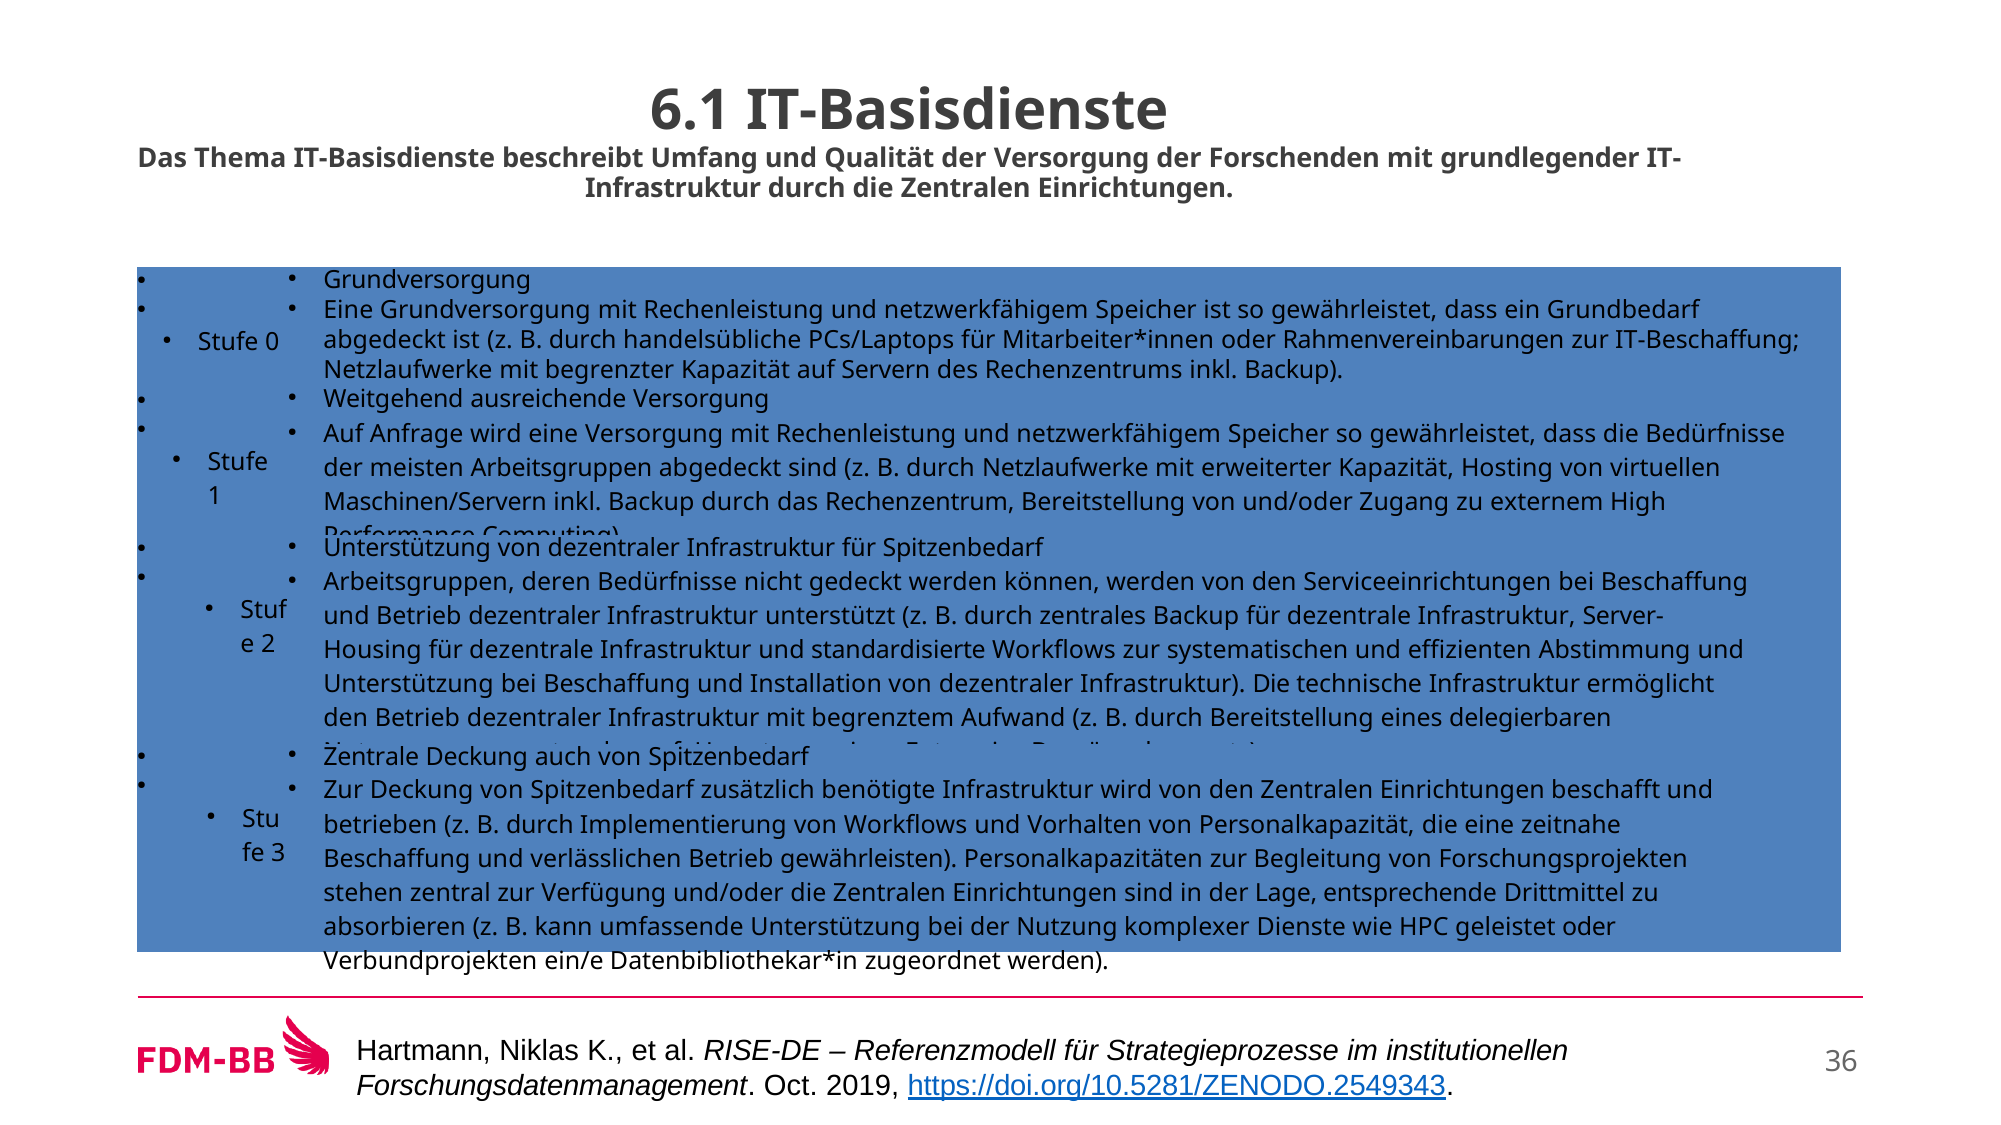

# 6.1 IT-Basisdienste
Das Thema IT-Basisdienste beschreibt Umfang und Qualität der Versorgung der Forschenden mit grundlegender IT-Infrastruktur durch die Zentralen Einrichtungen.
| Stufe 0 | Grundversorgung |
| --- | --- |
| | Eine Grundversorgung mit Rechenleistung und netzwerkfähigem Speicher ist so gewährleistet, dass ein Grundbedarf abgedeckt ist (z. B. durch handelsübliche PCs/Laptops für Mitarbeiter\*innen oder Rahmenvereinbarungen zur IT-Beschaffung; Netzlaufwerke mit begrenzter Kapazität auf Servern des Rechenzentrums inkl. Backup). |
| Stufe 1 | Weitgehend ausreichende Versorgung |
| | Auf Anfrage wird eine Versorgung mit Rechenleistung und netzwerkfähigem Speicher so gewährleistet, dass die Bedürfnisse der meisten Arbeitsgruppen abgedeckt sind (z. B. durch Netzlaufwerke mit erweiterter Kapazität, Hosting von virtuellen Maschinen/Servern inkl. Backup durch das Rechenzentrum, Bereitstellung von und/oder Zugang zu externem High Performance Computing). |
| Stufe 2 | Unterstützung von dezentraler Infrastruktur für Spitzenbedarf |
| | Arbeitsgruppen, deren Bedürfnisse nicht gedeckt werden können, werden von den Serviceeinrichtungen bei Beschaffung und Betrieb dezentraler Infrastruktur unterstützt (z. B. durch zentrales Backup für dezentrale Infrastruktur, Server-Housing für dezentrale Infrastruktur und standardisierte Workflows zur systematischen und effizienten Abstimmung und Unterstützung bei Beschaffung und Installation von dezentraler Infrastruktur). Die technische Infrastruktur ermöglicht den Betrieb dezentraler Infrastruktur mit begrenztem Aufwand (z. B. durch Bereitstellung eines delegierbaren Nutzermanagements oder ggf. Umsetzung eines Enterprise-Domänenkonzepts). |
| Stufe 3 | Zentrale Deckung auch von Spitzenbedarf |
| | Zur Deckung von Spitzenbedarf zusätzlich benötigte Infrastruktur wird von den Zentralen Einrichtungen beschafft und betrieben (z. B. durch Implementierung von Workflows und Vorhalten von Personalkapazität, die eine zeitnahe Beschaffung und verlässlichen Betrieb gewährleisten). Personalkapazitäten zur Begleitung von Forschungsprojekten stehen zentral zur Verfügung und/oder die Zentralen Einrichtungen sind in der Lage, entsprechende Drittmittel zu absorbieren (z. B. kann umfassende Unterstützung bei der Nutzung komplexer Dienste wie HPC geleistet oder Verbundprojekten ein/e Datenbibliothekar\*in zugeordnet werden). |
Hartmann, Niklas K., et al. RISE-DE – Referenzmodell für Strategieprozesse im institutionellen Forschungsdatenmanagement. Oct. 2019, https://doi.org/10.5281/ZENODO.2549343.
36